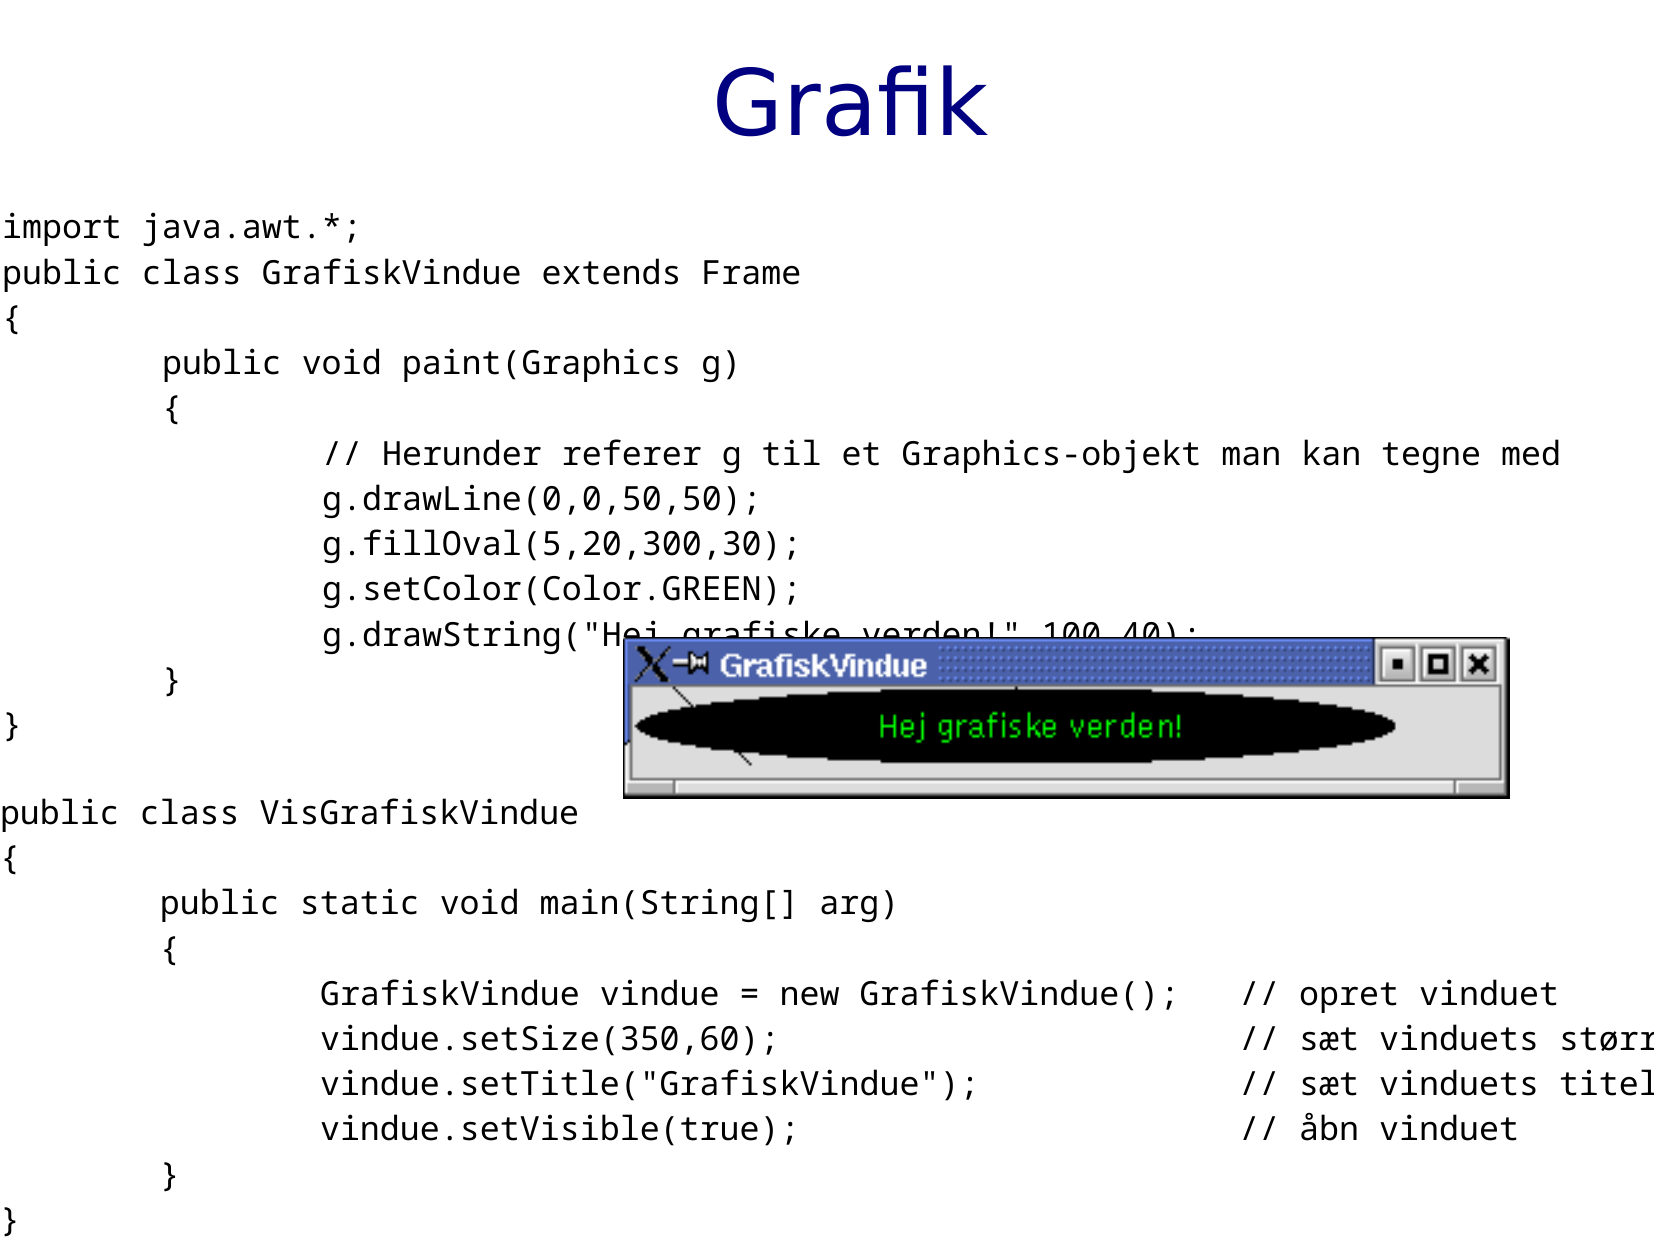

# Grafik
import java.awt.*;
public class GrafiskVindue extends Frame
{
 public void paint(Graphics g)
 {
 // Herunder referer g til et Graphics-objekt man kan tegne med
 g.drawLine(0,0,50,50);
 g.fillOval(5,20,300,30);
 g.setColor(Color.GREEN);
 g.drawString("Hej grafiske verden!",100,40);
 }
}
public class VisGrafiskVindue
{
 public static void main(String[] arg)
 {
 GrafiskVindue vindue = new GrafiskVindue(); // opret vinduet
 vindue.setSize(350,60); // sæt vinduets størrelse
 vindue.setTitle("GrafiskVindue"); // sæt vinduets titel
 vindue.setVisible(true); // åbn vinduet
 }
}